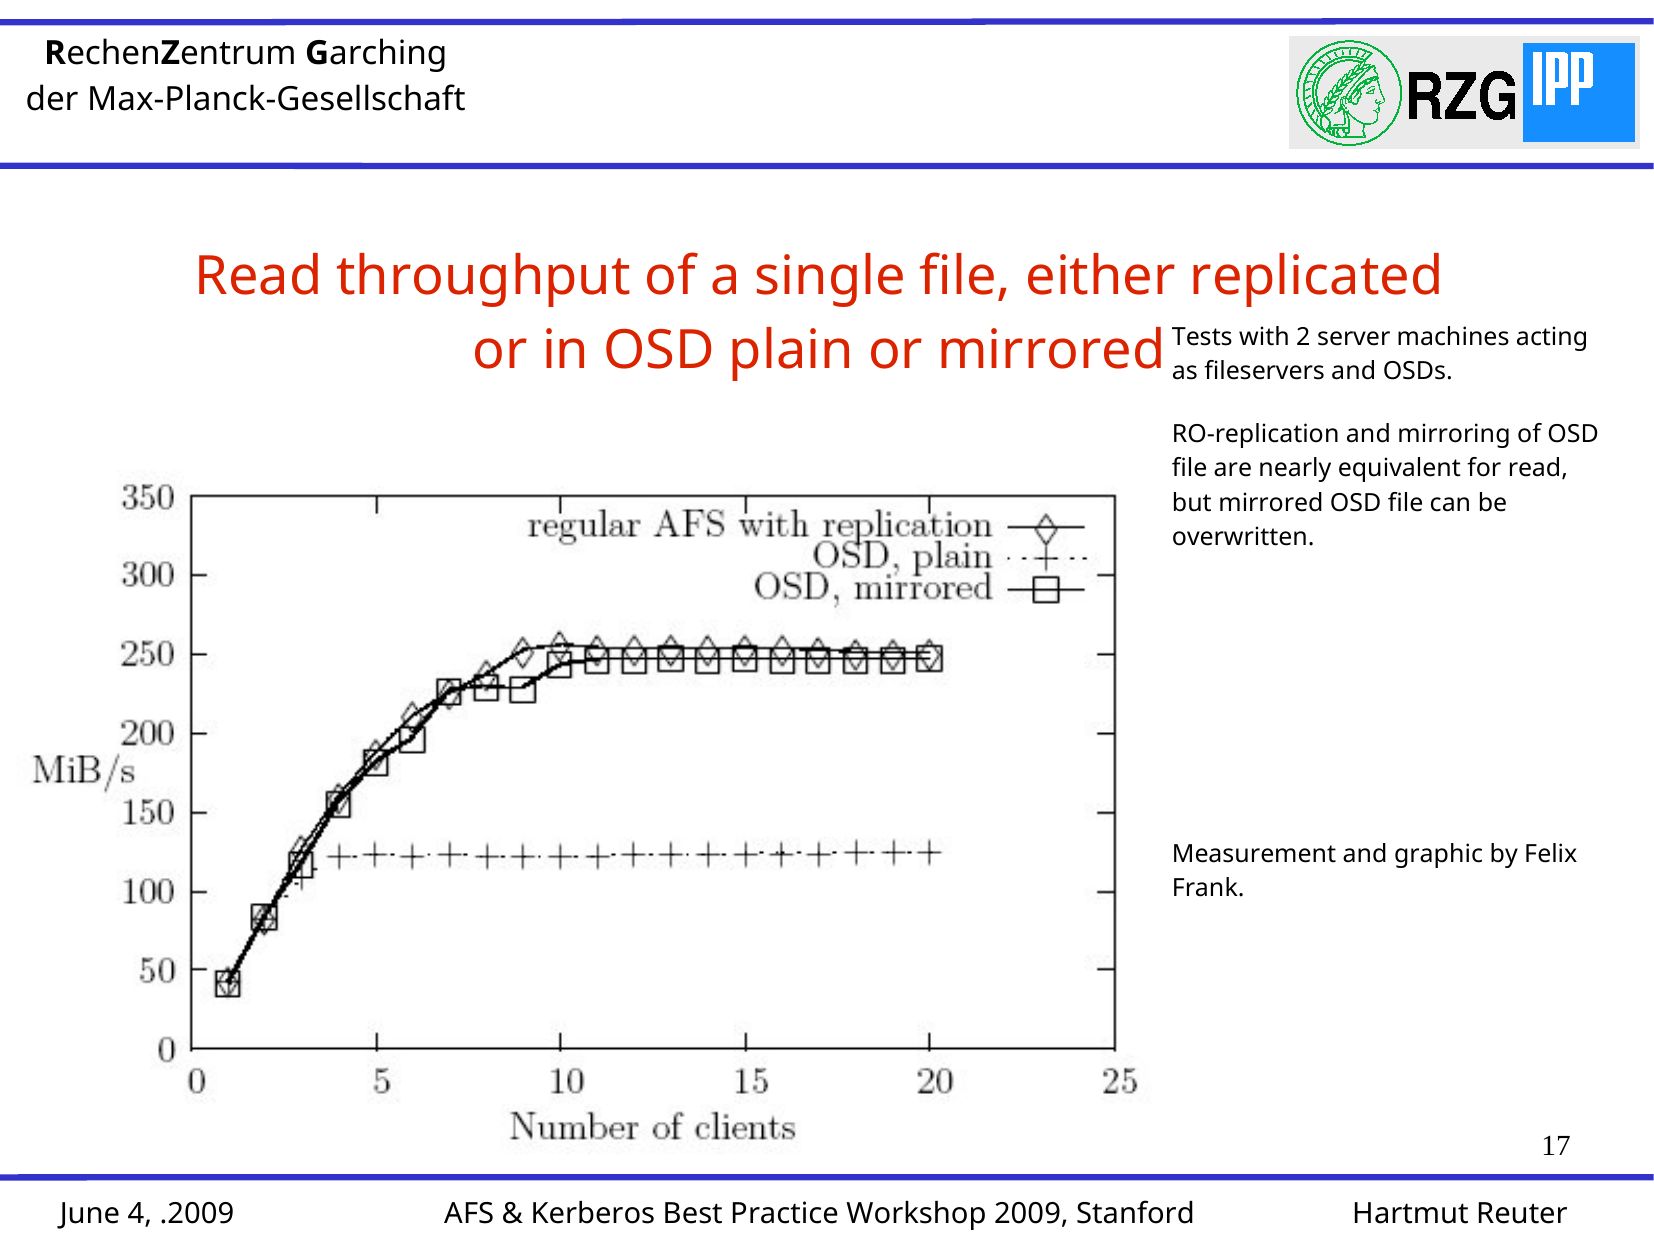

Read throughput of a single file, either replicated
or in OSD plain or mirrored
# Tests with 2 server machines acting as fileservers and OSDs.
RO-replication and mirroring of OSD file are nearly equivalent for read, but mirrored OSD file can be overwritten.
Measurement and graphic by Felix Frank.
17